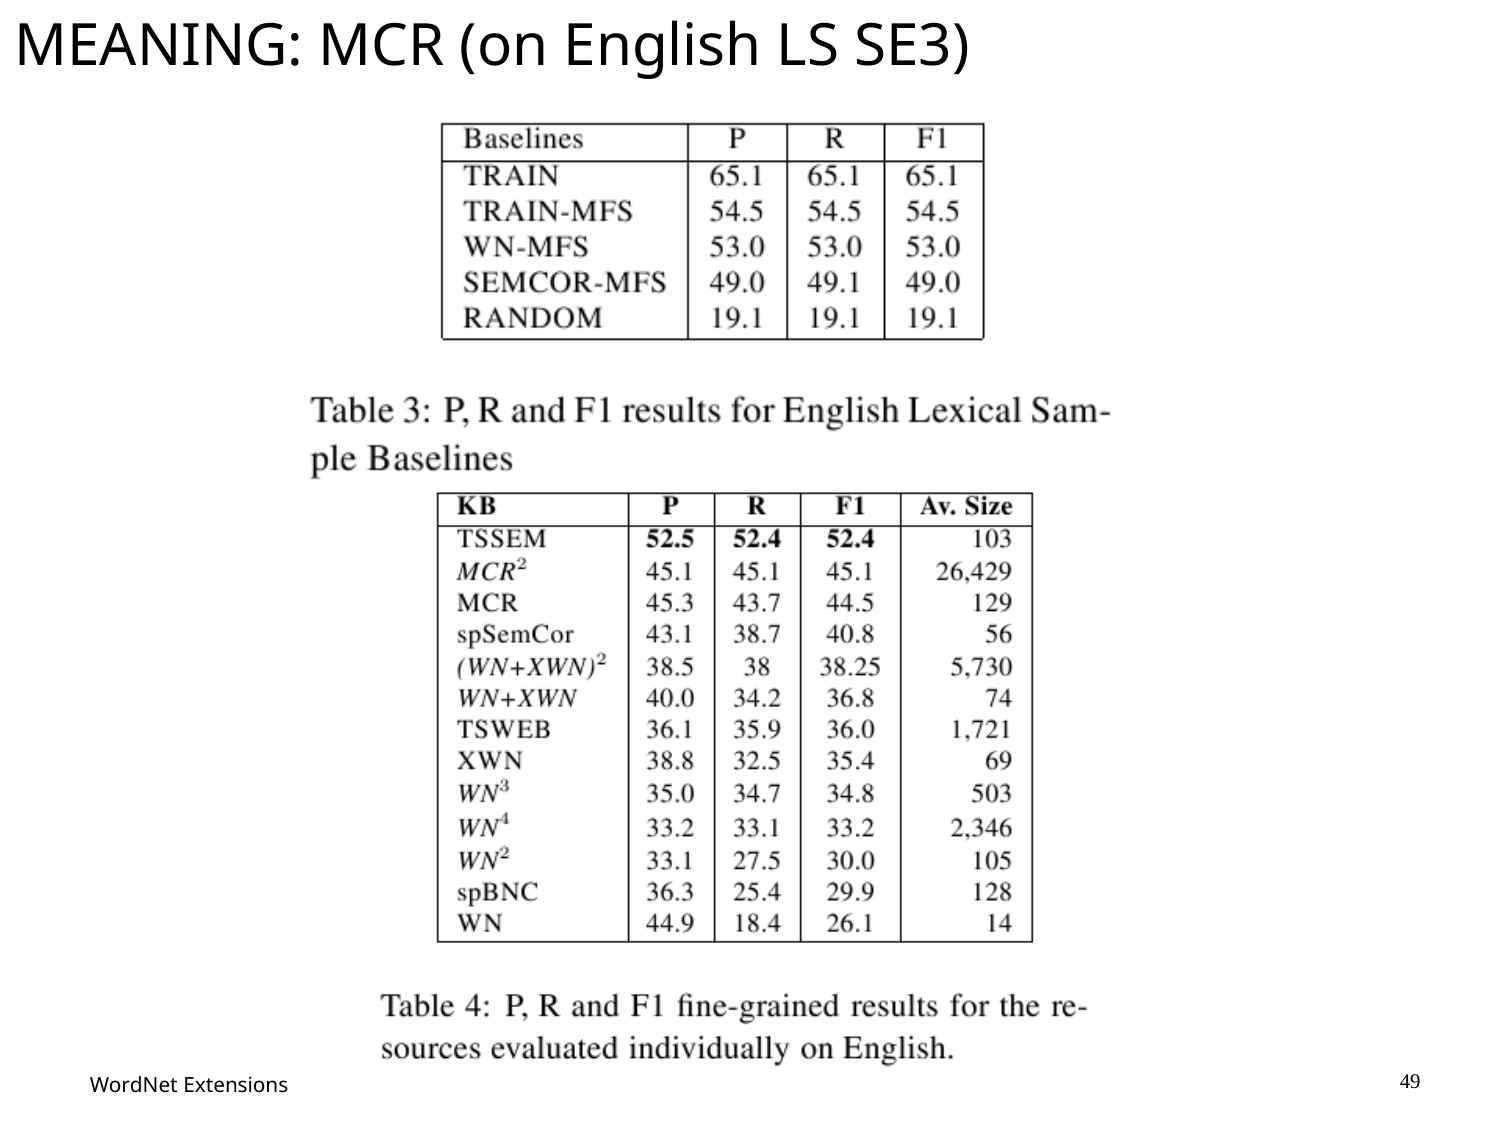

# MEANING: MCR (on English LS SE3)
49